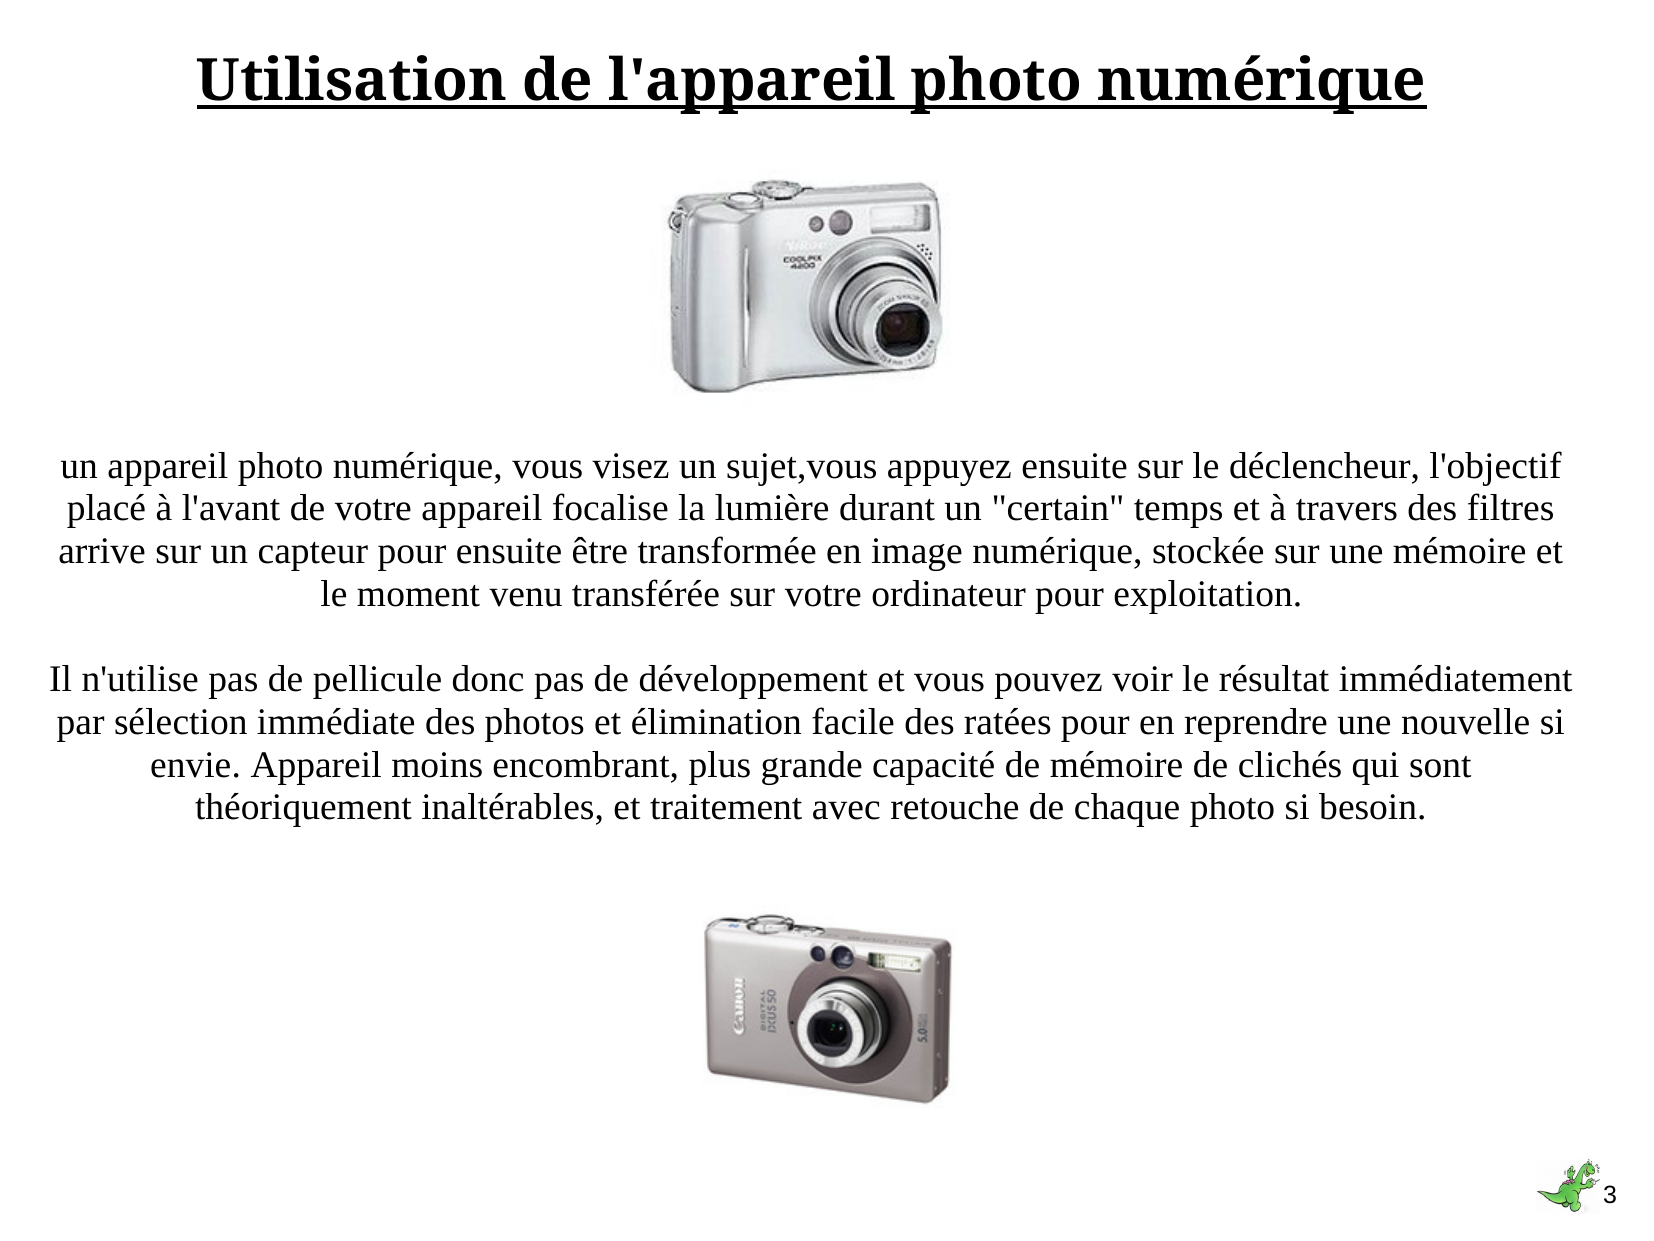

Utilisation de l'appareil photo numérique
un appareil photo numérique, vous visez un sujet,vous appuyez ensuite sur le déclencheur, l'objectif placé à l'avant de votre appareil focalise la lumière durant un "certain" temps et à travers des filtres arrive sur un capteur pour ensuite être transformée en image numérique, stockée sur une mémoire et le moment venu transférée sur votre ordinateur pour exploitation.
Il n'utilise pas de pellicule donc pas de développement et vous pouvez voir le résultat immédiatement par sélection immédiate des photos et élimination facile des ratées pour en reprendre une nouvelle si envie. Appareil moins encombrant, plus grande capacité de mémoire de clichés qui sont théoriquement inaltérables, et traitement avec retouche de chaque photo si besoin.
3